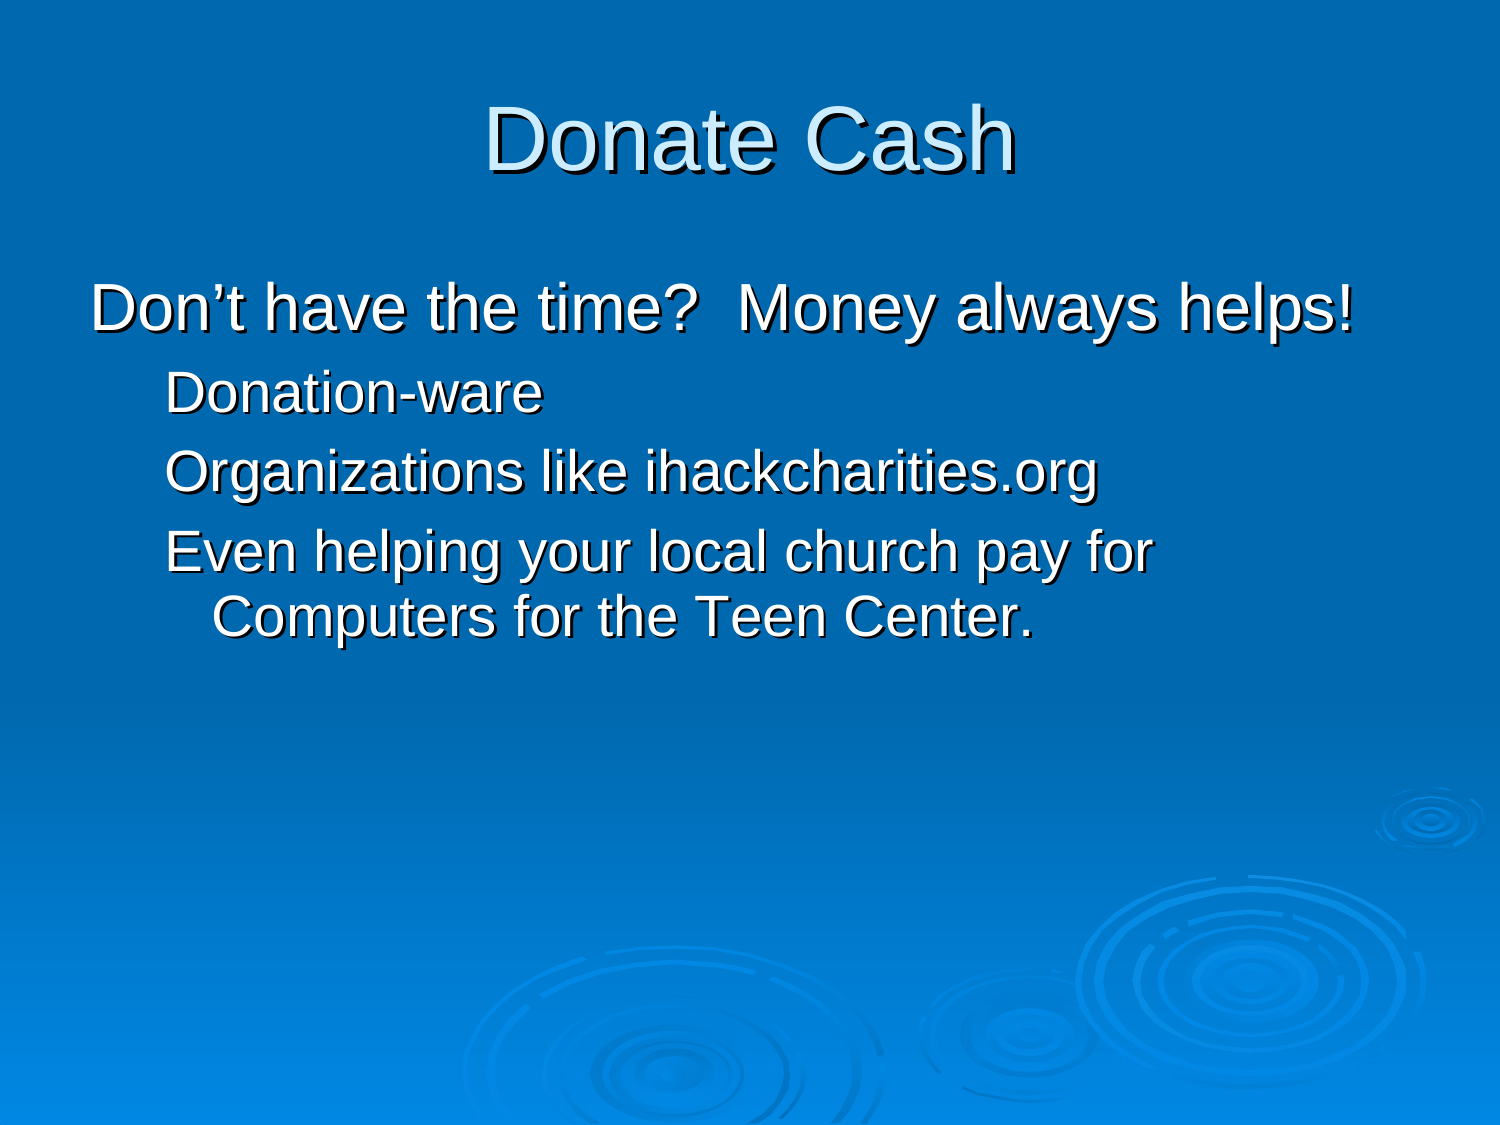

# Donate Cash
Don’t have the time? Money always helps!
Donation-ware
Organizations like ihackcharities.org
Even helping your local church pay for Computers for the Teen Center.